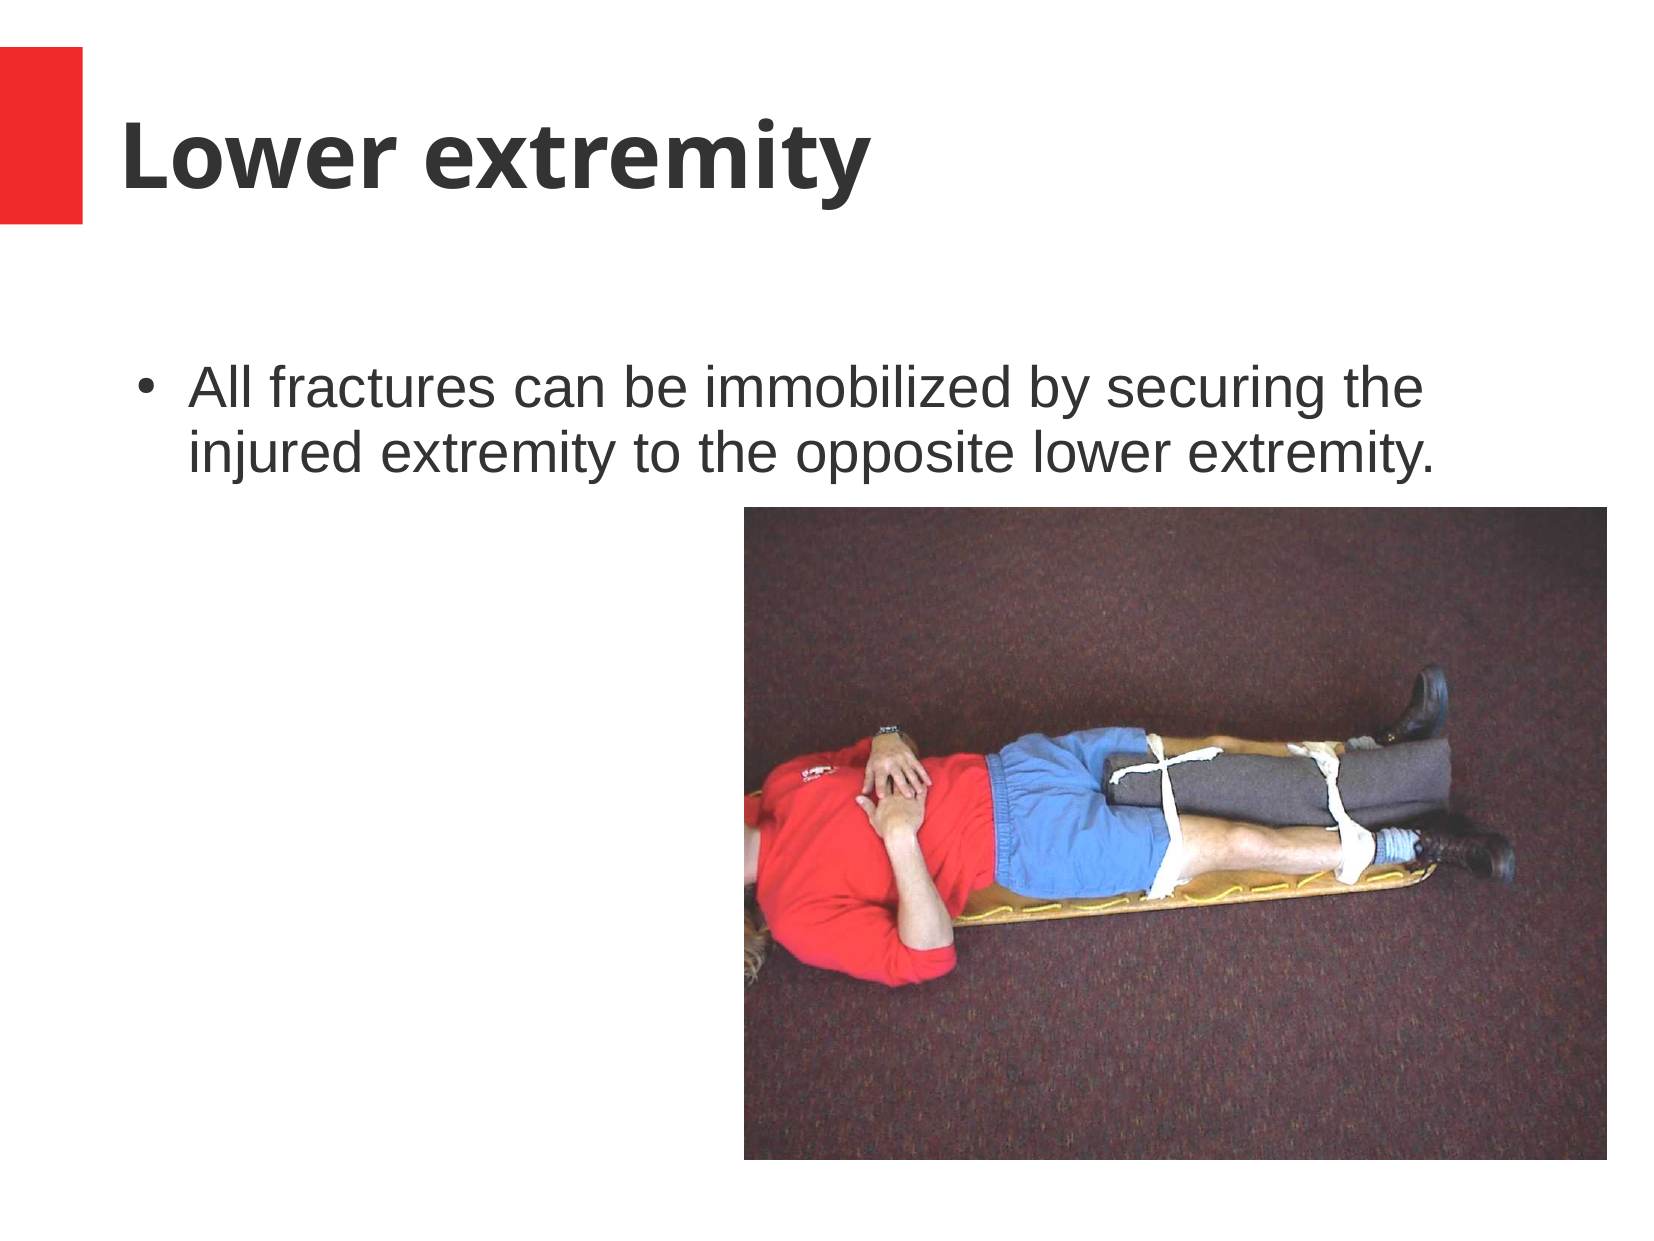

# Lower extremity
All fractures can be immobilized by securing the injured extremity to the opposite lower extremity.